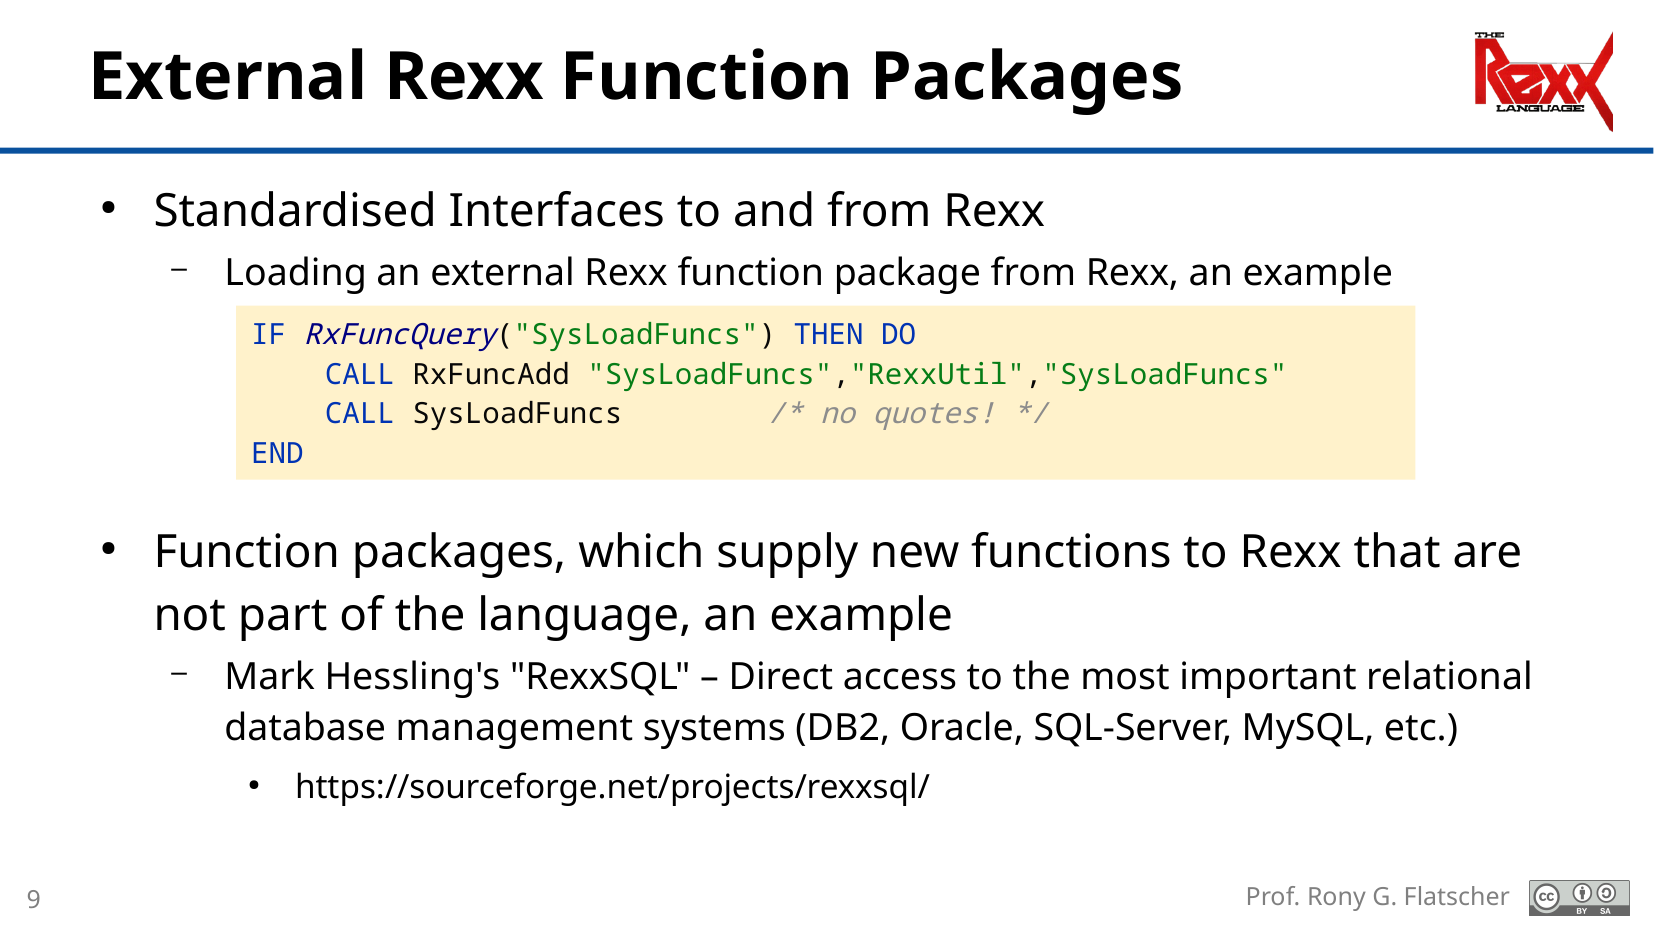

# External Rexx Function Packages
Standardised Interfaces to and from Rexx
Loading an external Rexx function package from Rexx, an example
Function packages, which supply new functions to Rexx that are not part of the language, an example
Mark Hessling's "RexxSQL" – Direct access to the most important relational database management systems (DB2, Oracle, SQL-Server, MySQL, etc.)
https://sourceforge.net/projects/rexxsql/
IF RxFuncQuery("SysLoadFuncs") THEN DO
	CALL RxFuncAdd "SysLoadFuncs","RexxUtil","SysLoadFuncs"
	CALL SysLoadFuncs		/* no quotes! */
END